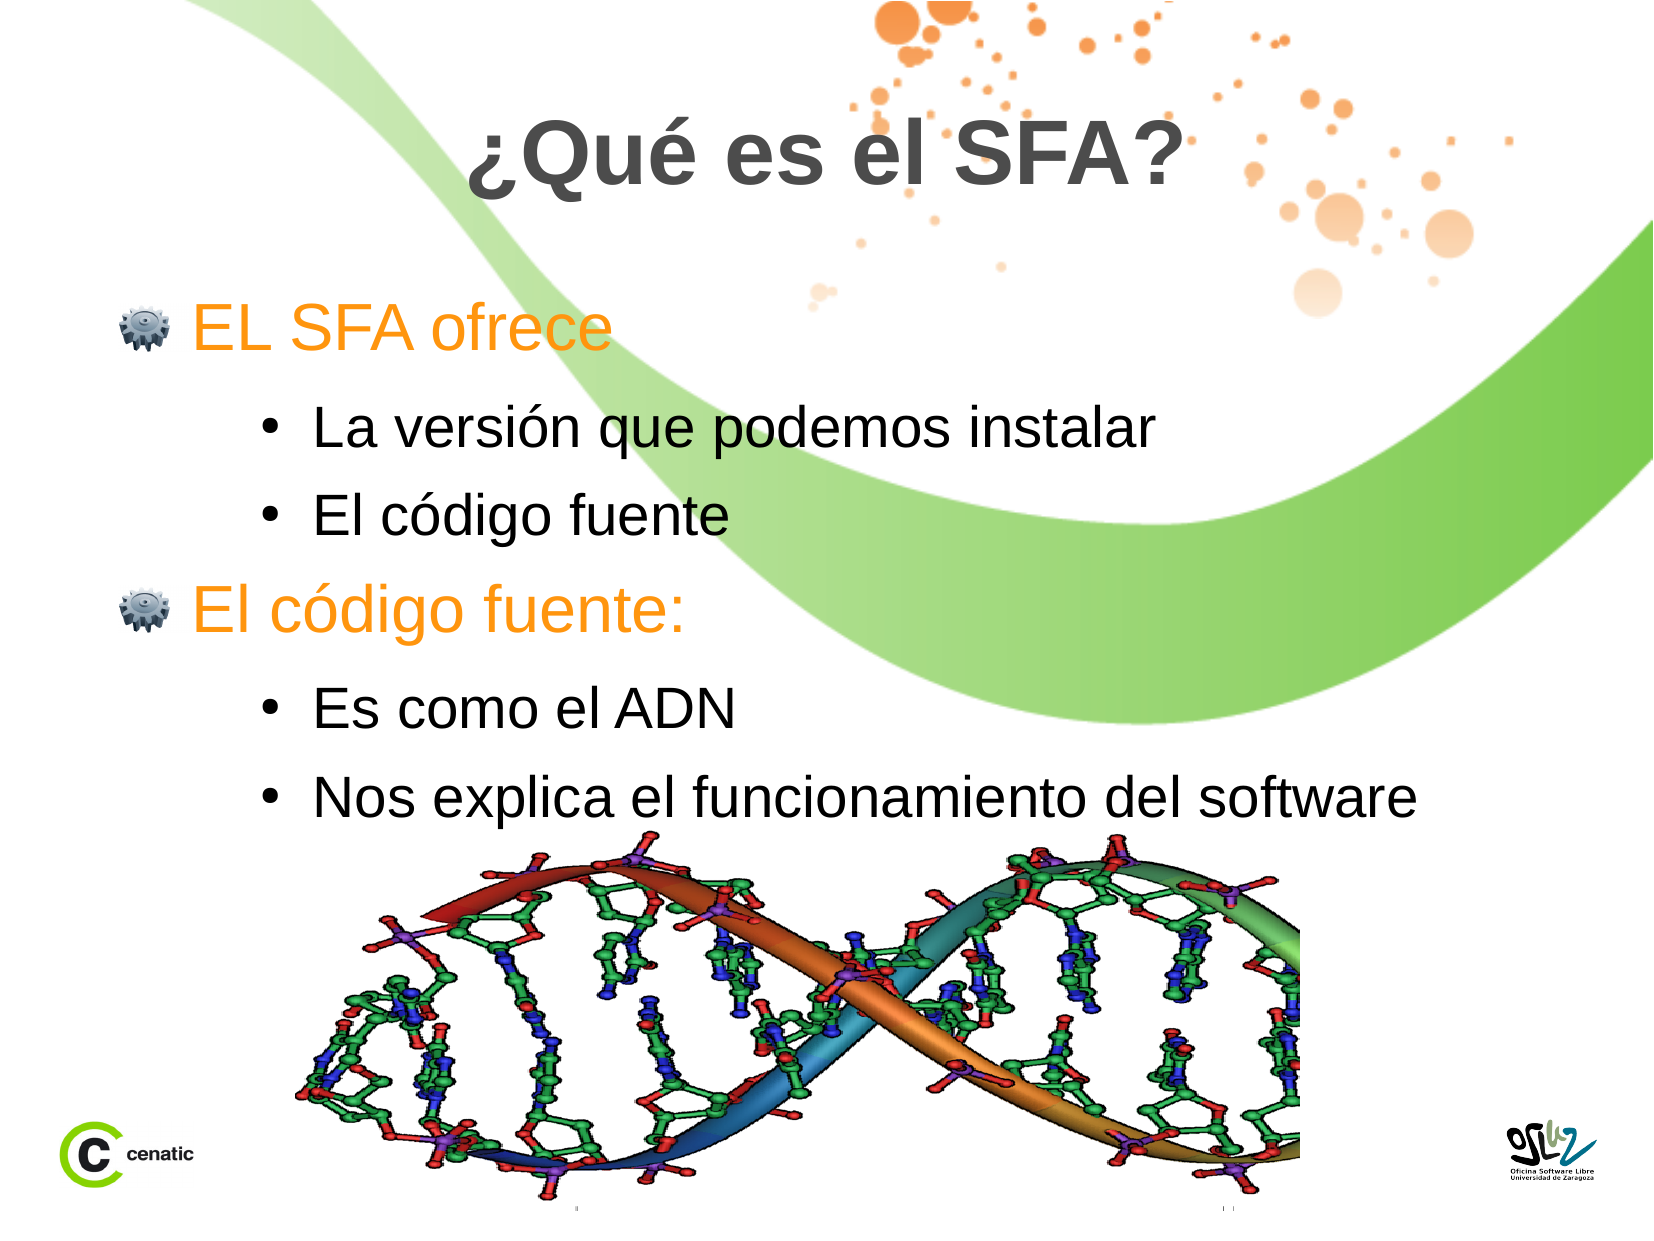

# ¿Qué es el SFA?
EL SFA ofrece
La versión que podemos instalar
El código fuente
El código fuente:
Es como el ADN
Nos explica el funcionamiento del software